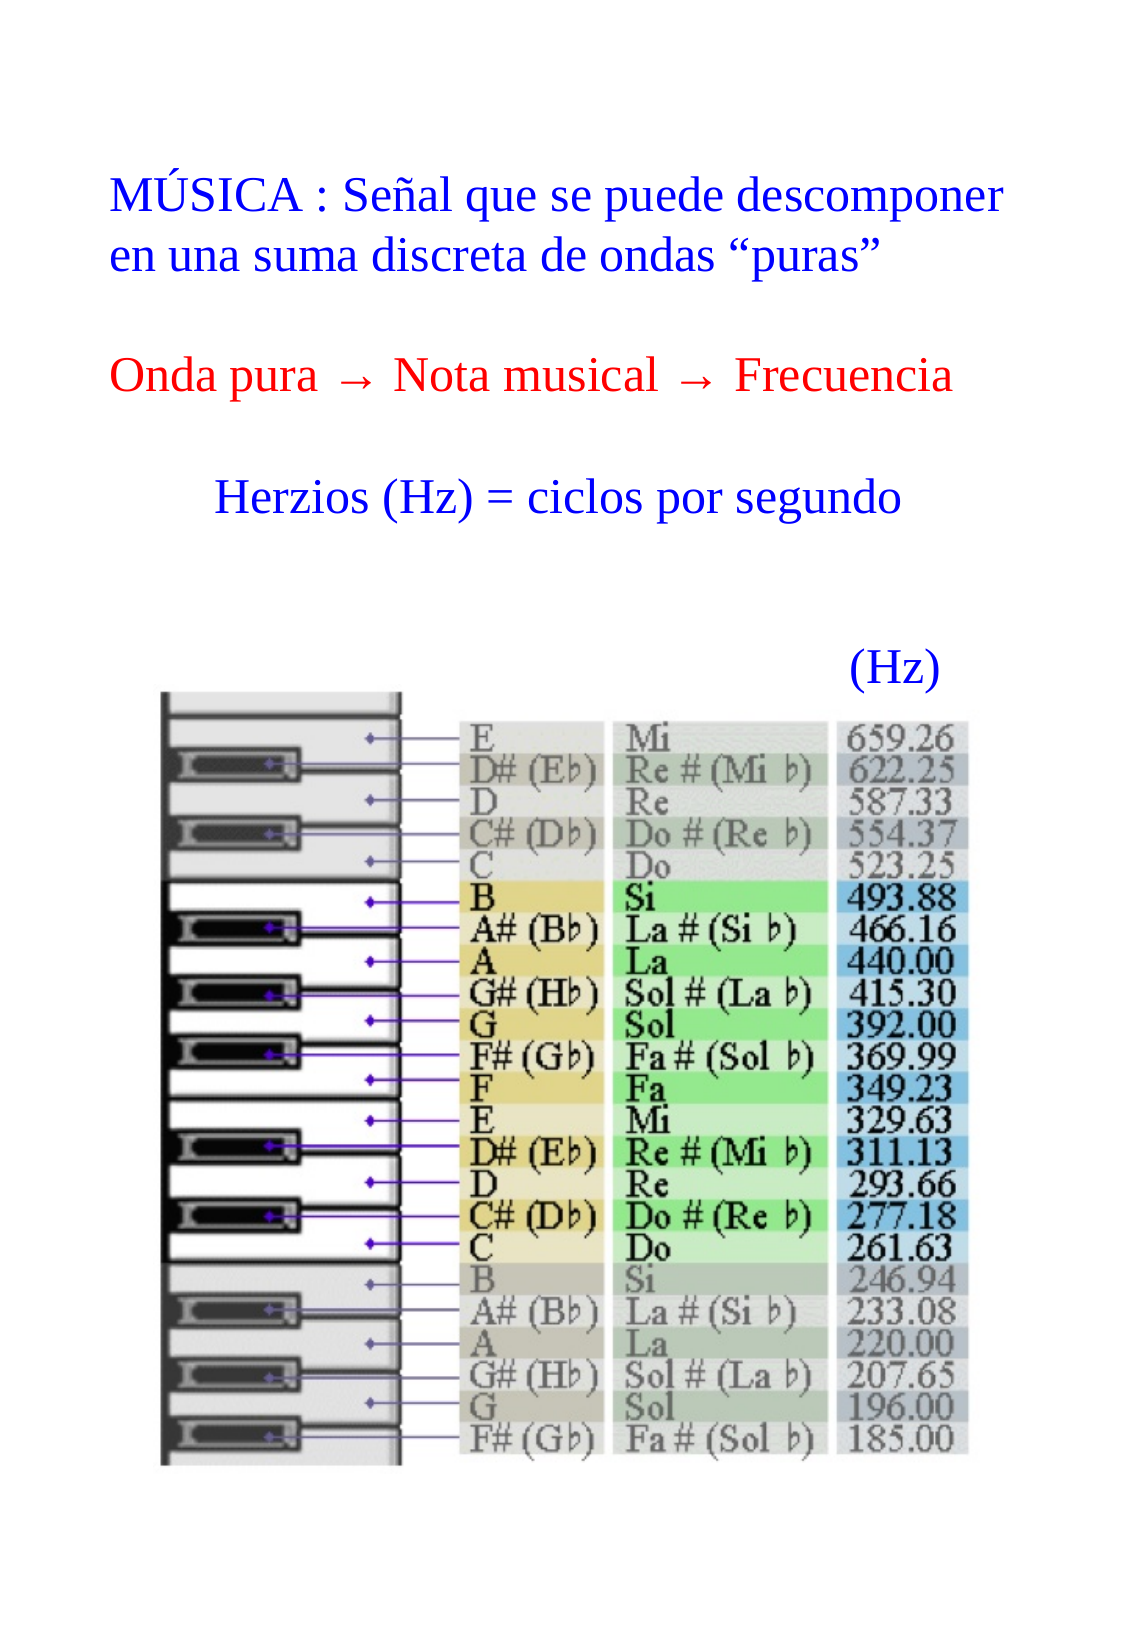

MÚSICA : Señal que se puede descomponer en una suma discreta de ondas “puras”
Onda pura → Nota musical → Frecuencia
Herzios (Hz) = ciclos por segundo
(Hz)